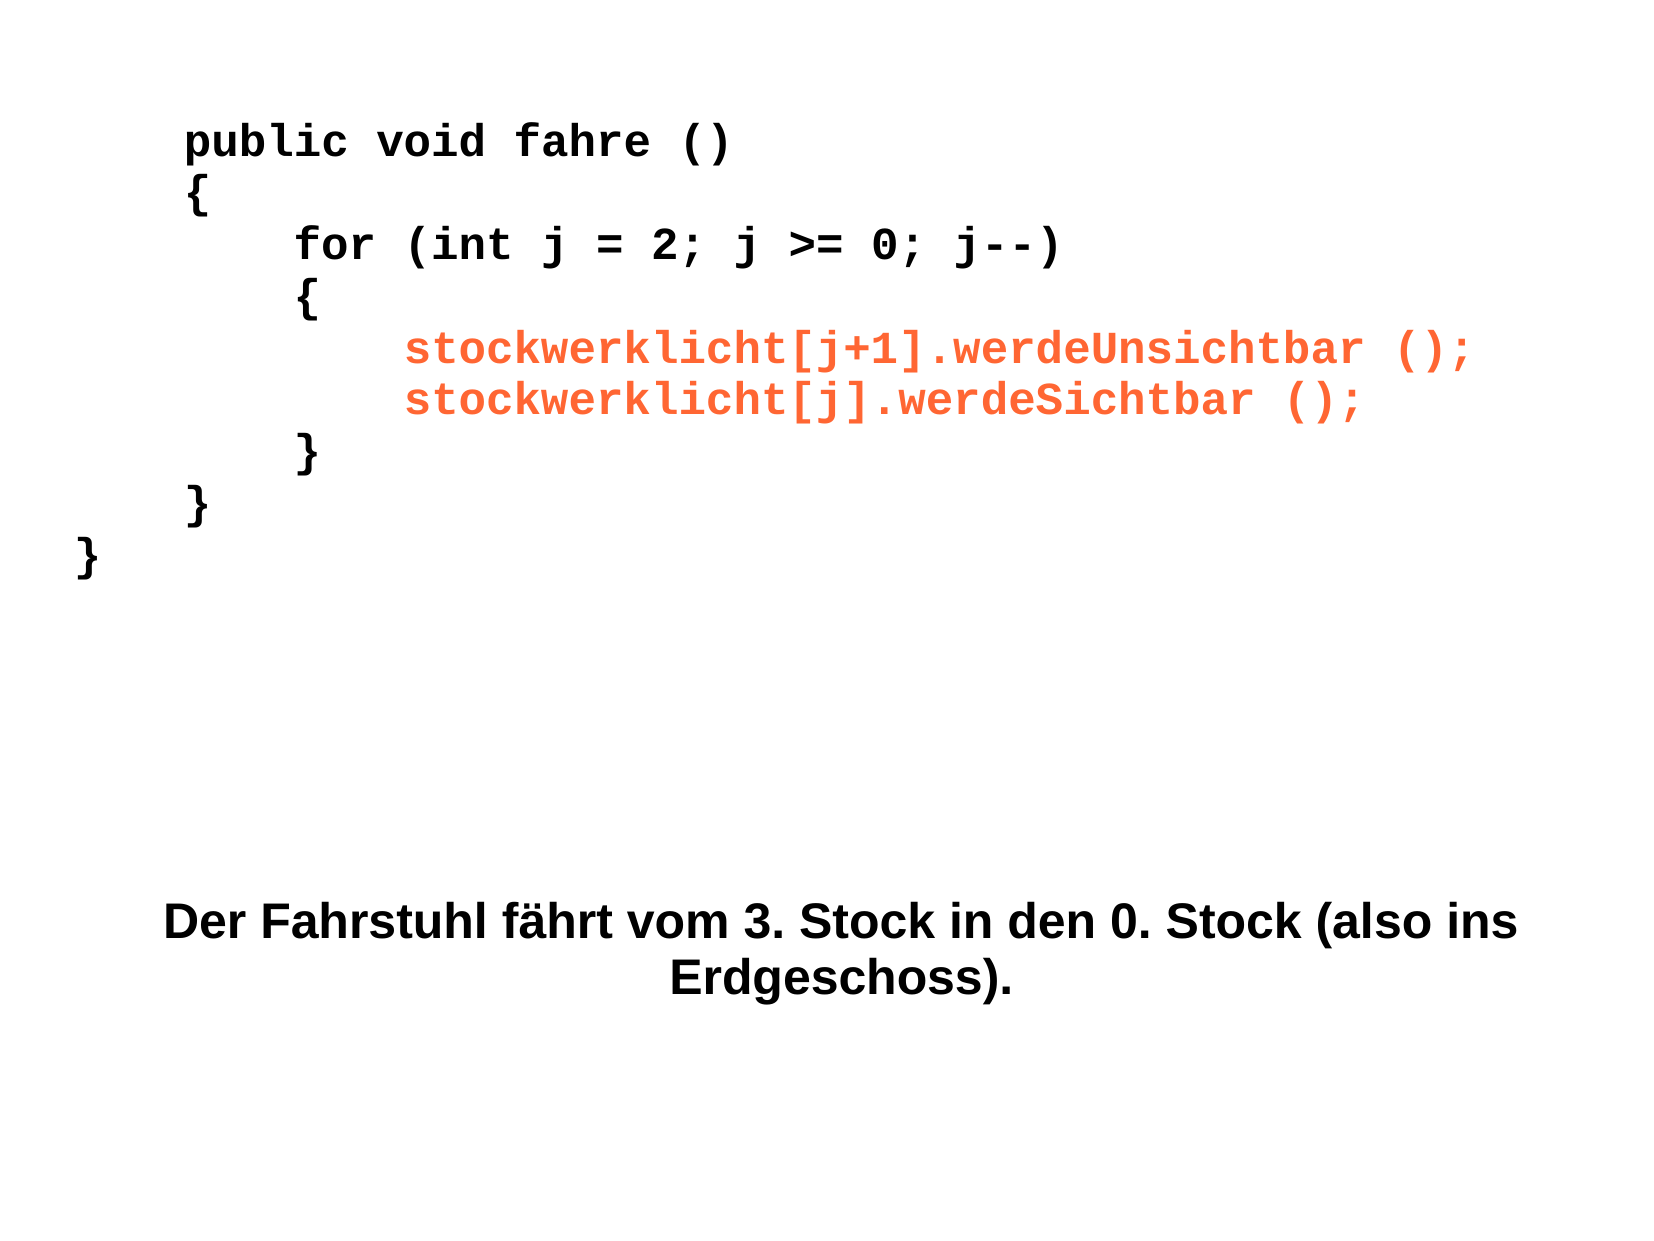

public void fahre ()
 {
 for (int j = 2; j >= 0; j--)
 {
 stockwerklicht[j+1].werdeUnsichtbar ();
 stockwerklicht[j].werdeSichtbar ();
 }
 }
}
Der Fahrstuhl fährt vom 3. Stock in den 0. Stock (also ins Erdgeschoss).